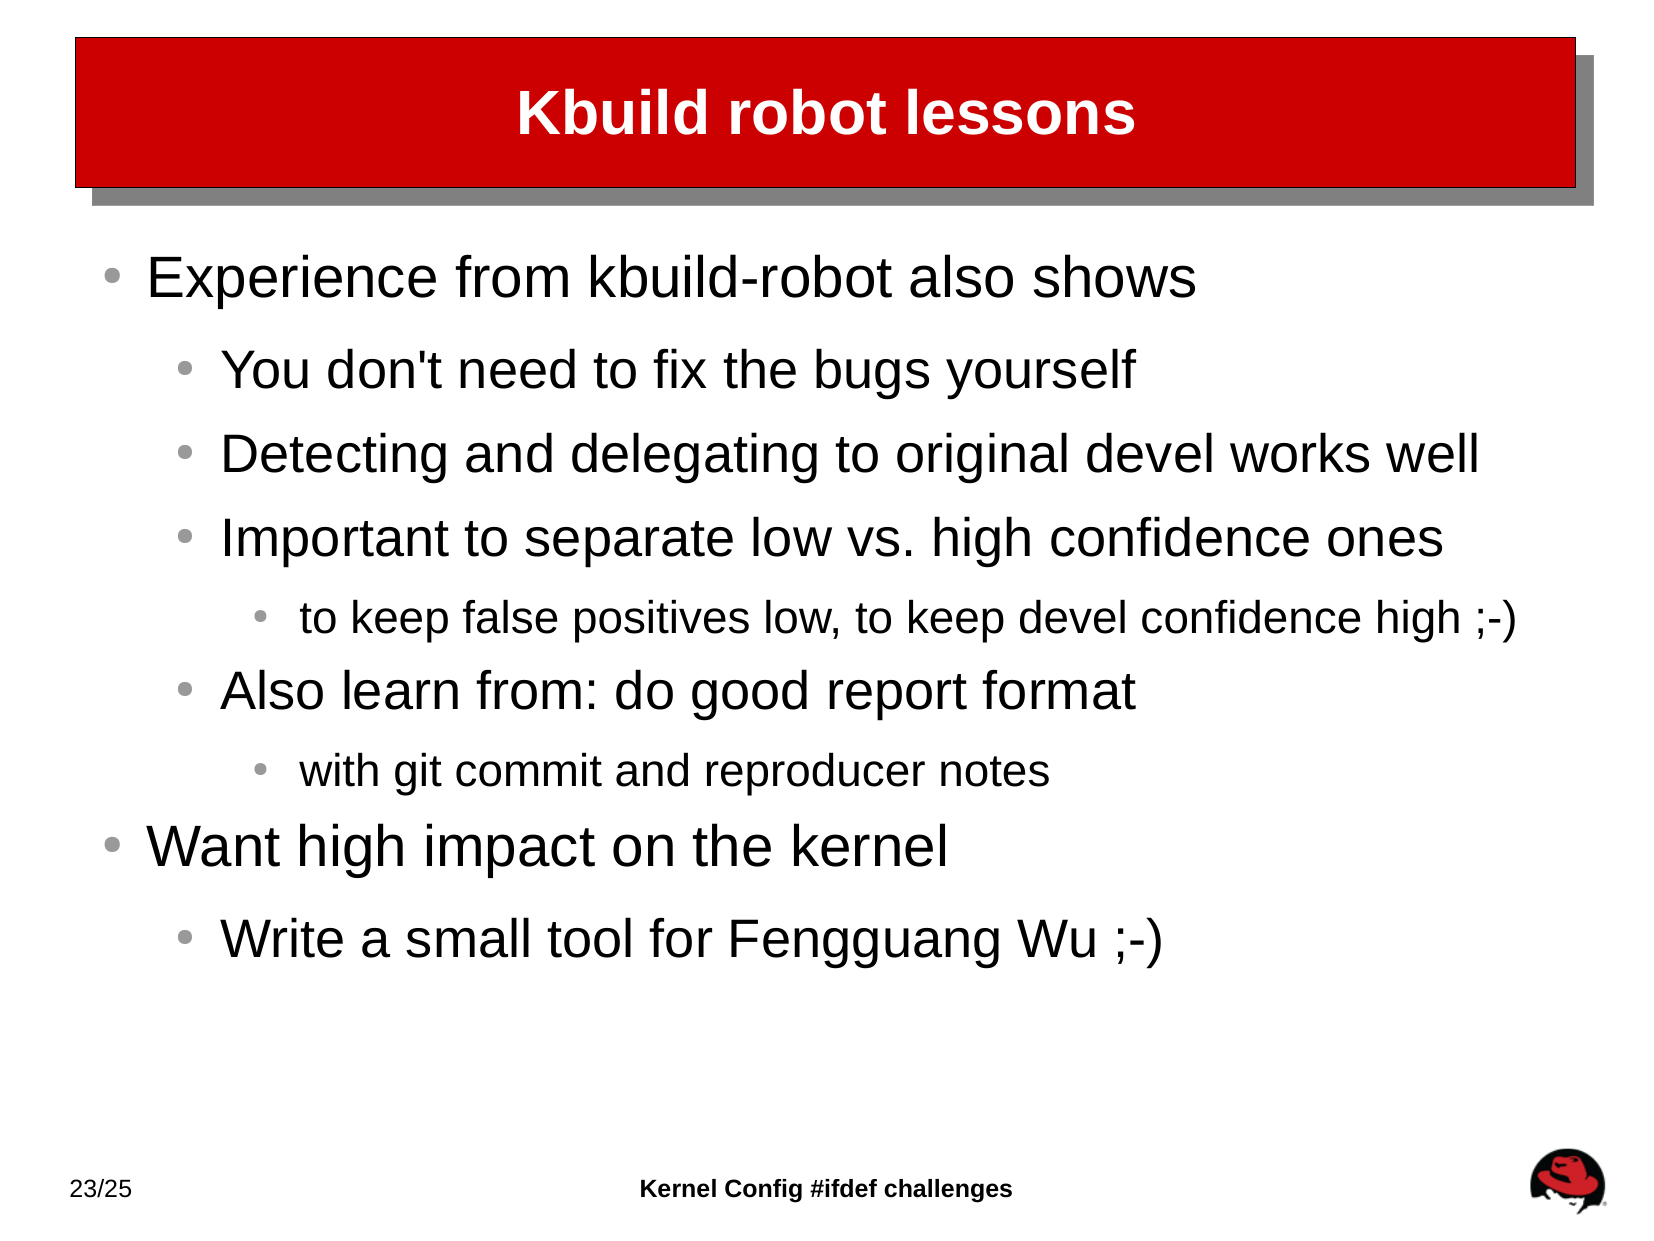

# Kbuild robot lessons
Experience from kbuild-robot also shows
You don't need to fix the bugs yourself
Detecting and delegating to original devel works well
Important to separate low vs. high confidence ones
to keep false positives low, to keep devel confidence high ;-)
Also learn from: do good report format
with git commit and reproducer notes
Want high impact on the kernel
Write a small tool for Fengguang Wu ;-)